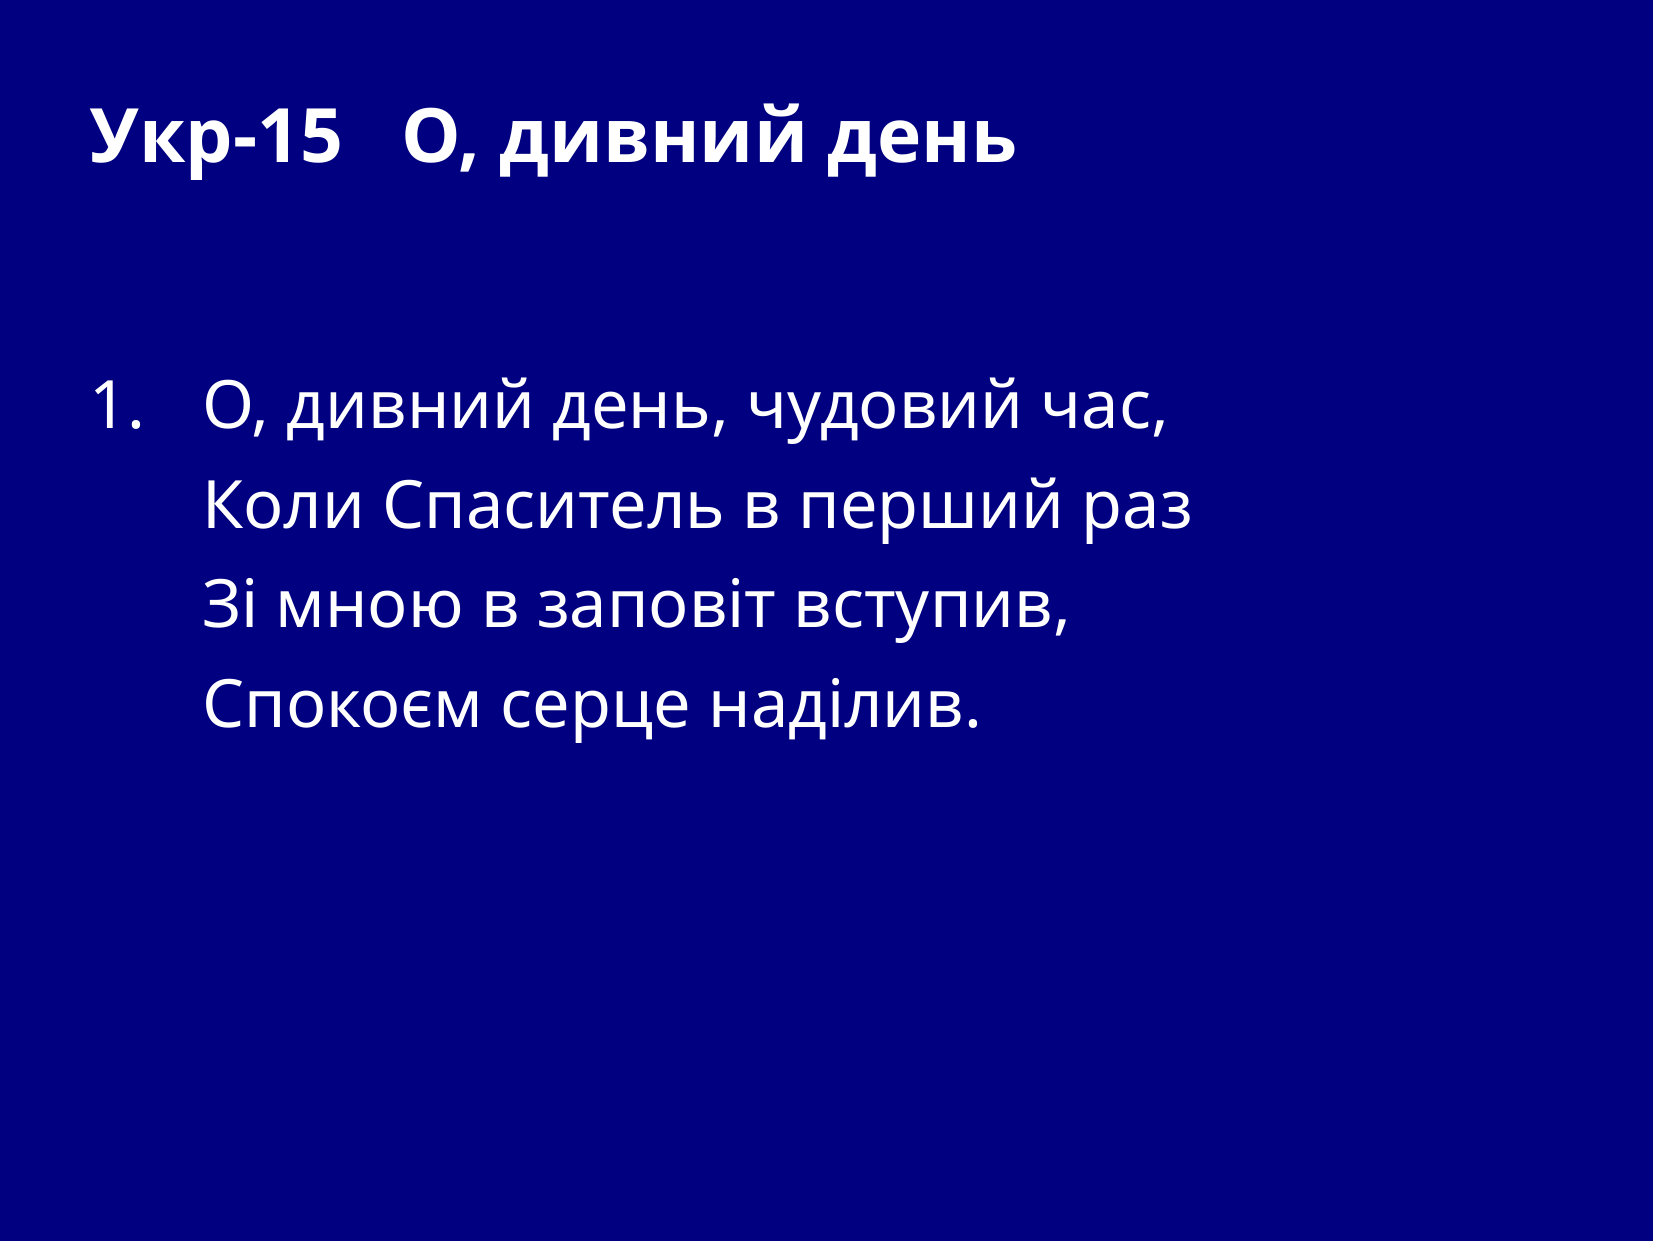

Укр-15 О, дивний день
1.	О, дивний день, чудовий час,
	Коли Спаситель в перший раз
	Зі мною в заповіт вступив,
	Спокоєм серце наділив.